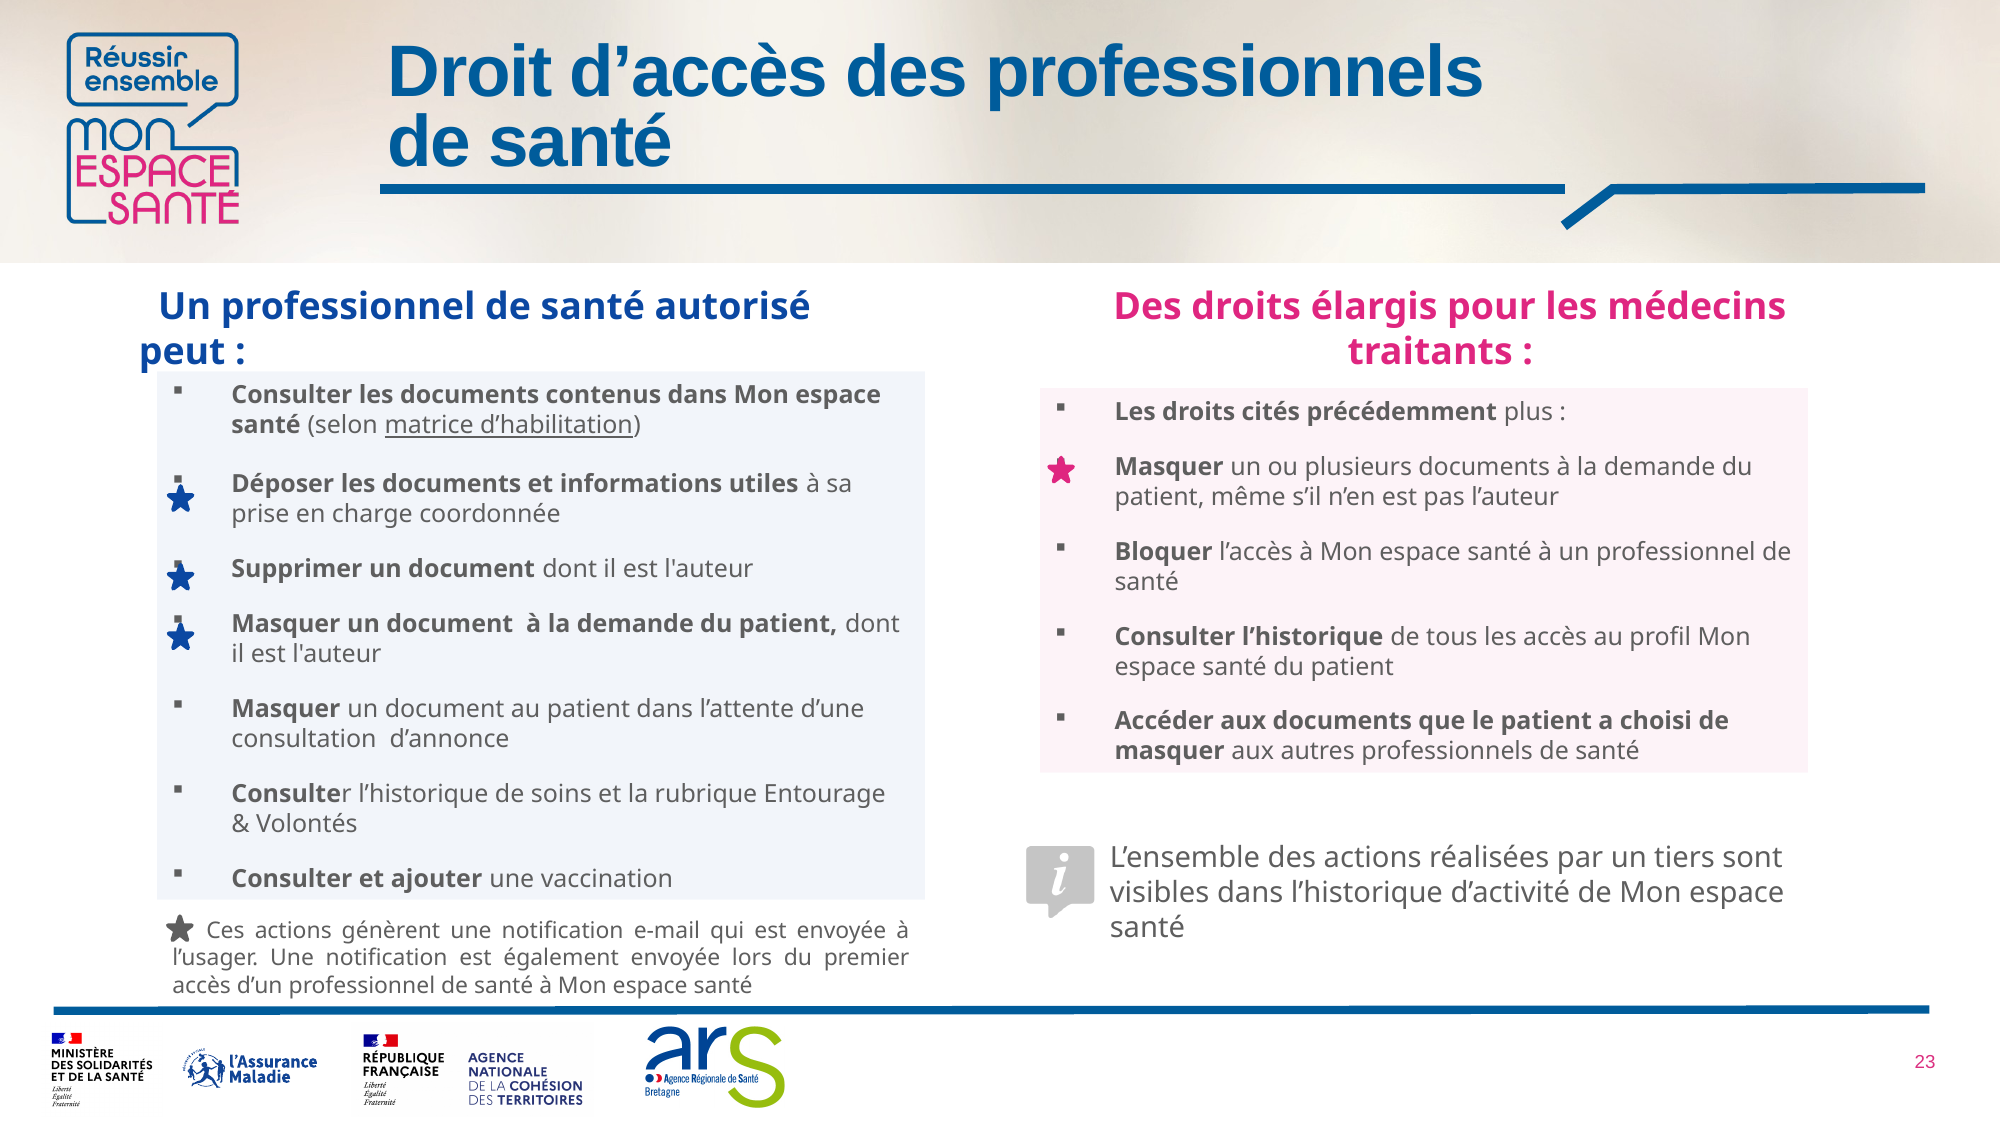

# Droit d’accès des professionnels de santé
 Un professionnel de santé autorisé peut :
 Des droits élargis pour les médecins traitants :
Consulter les documents contenus dans Mon espace santé (selon matrice d’habilitation)
Déposer les documents et informations utiles à sa prise en charge coordonnée
Supprimer un document dont il est l'auteur
Masquer un document à la demande du patient, dont il est l'auteur
Masquer un document au patient dans l’attente d’une consultation d’annonce
Consulter l’historique de soins et la rubrique Entourage & Volontés
Consulter et ajouter une vaccination
Les droits cités précédemment plus :
Masquer un ou plusieurs documents à la demande du patient, même s’il n’en est pas l’auteur
Bloquer l’accès à Mon espace santé à un professionnel de santé
Consulter l’historique de tous les accès au profil Mon espace santé du patient
Accéder aux documents que le patient a choisi de masquer aux autres professionnels de santé
L’ensemble des actions réalisées par un tiers sont visibles dans l’historique d’activité de Mon espace santé
     Ces actions génèrent une notification e-mail qui est envoyée à l’usager. Une notification est également envoyée lors du premier accès d’un professionnel de santé à Mon espace santé
23